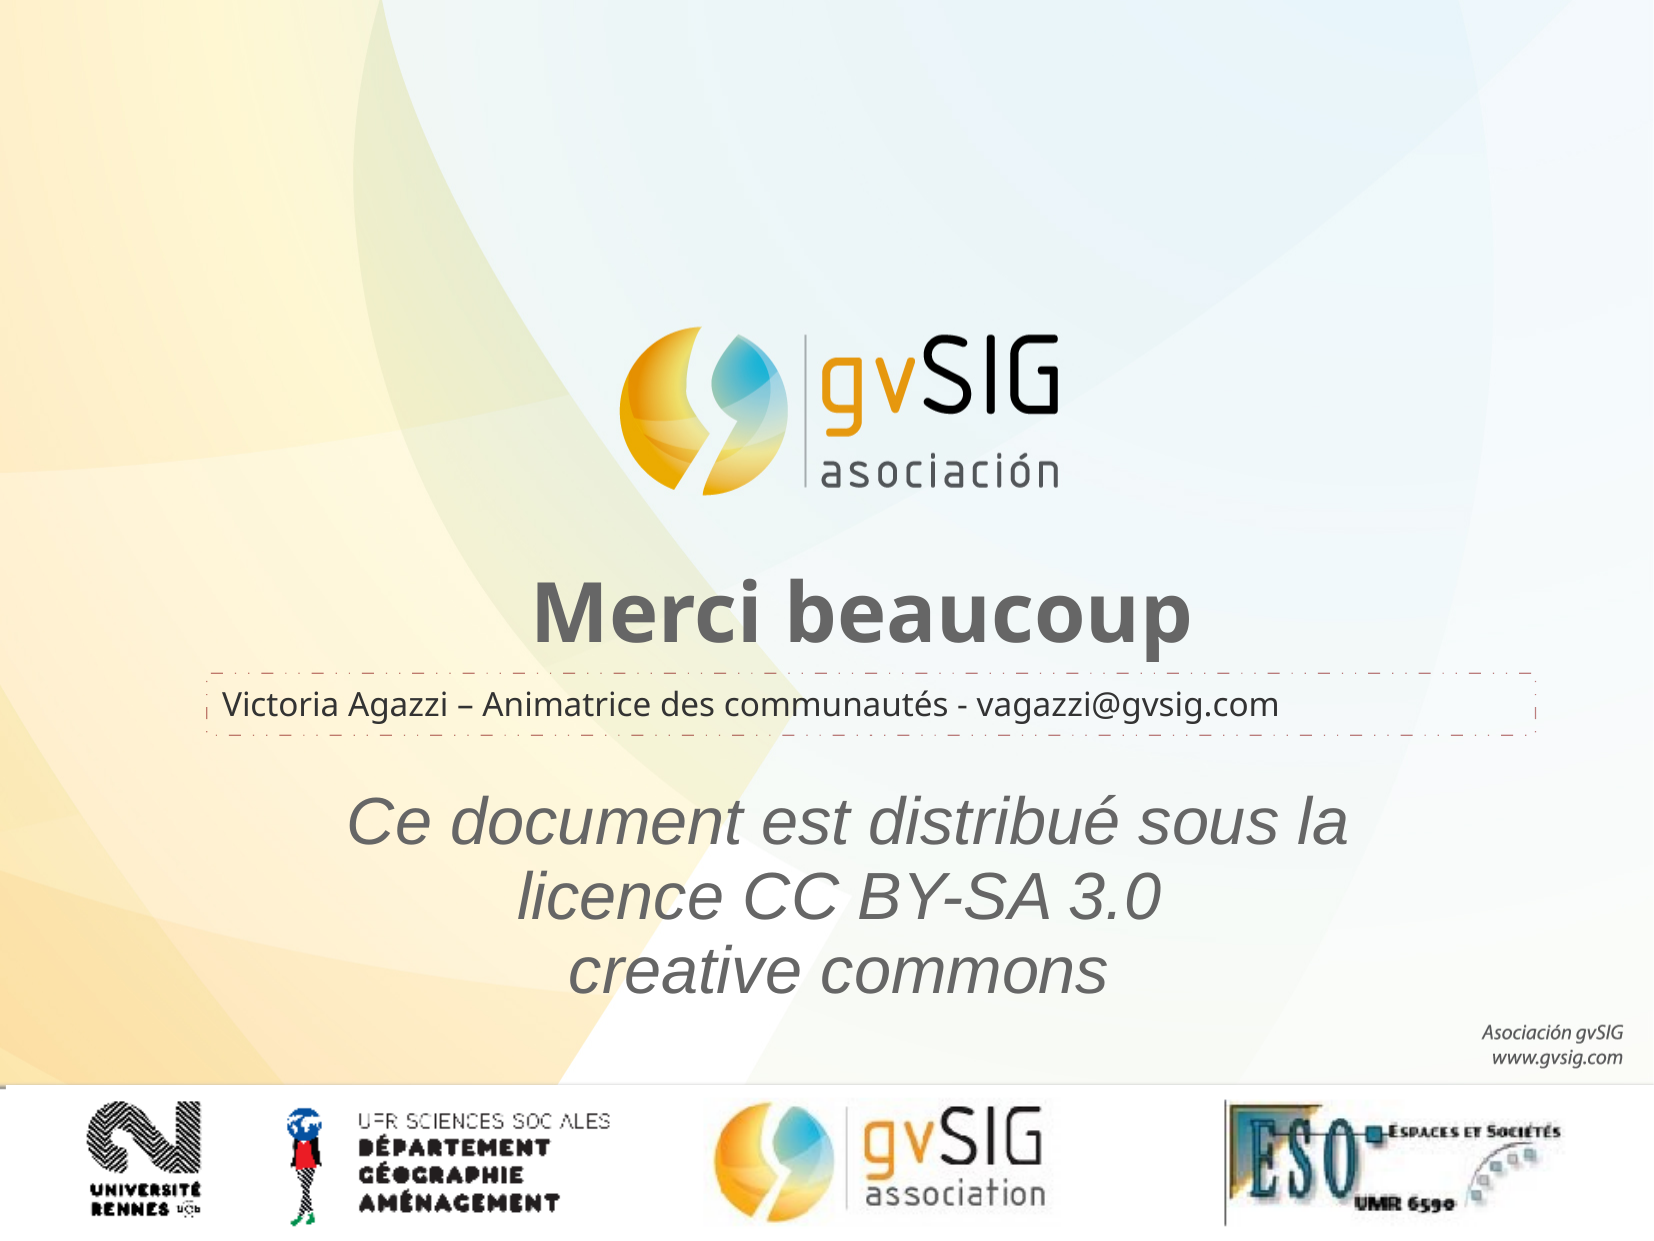

# Merci beaucoup
Victoria Agazzi – Animatrice des communautés - vagazzi@gvsig.com
Ce document est distribué sous la licence CC BY-SA 3.0 creative commons